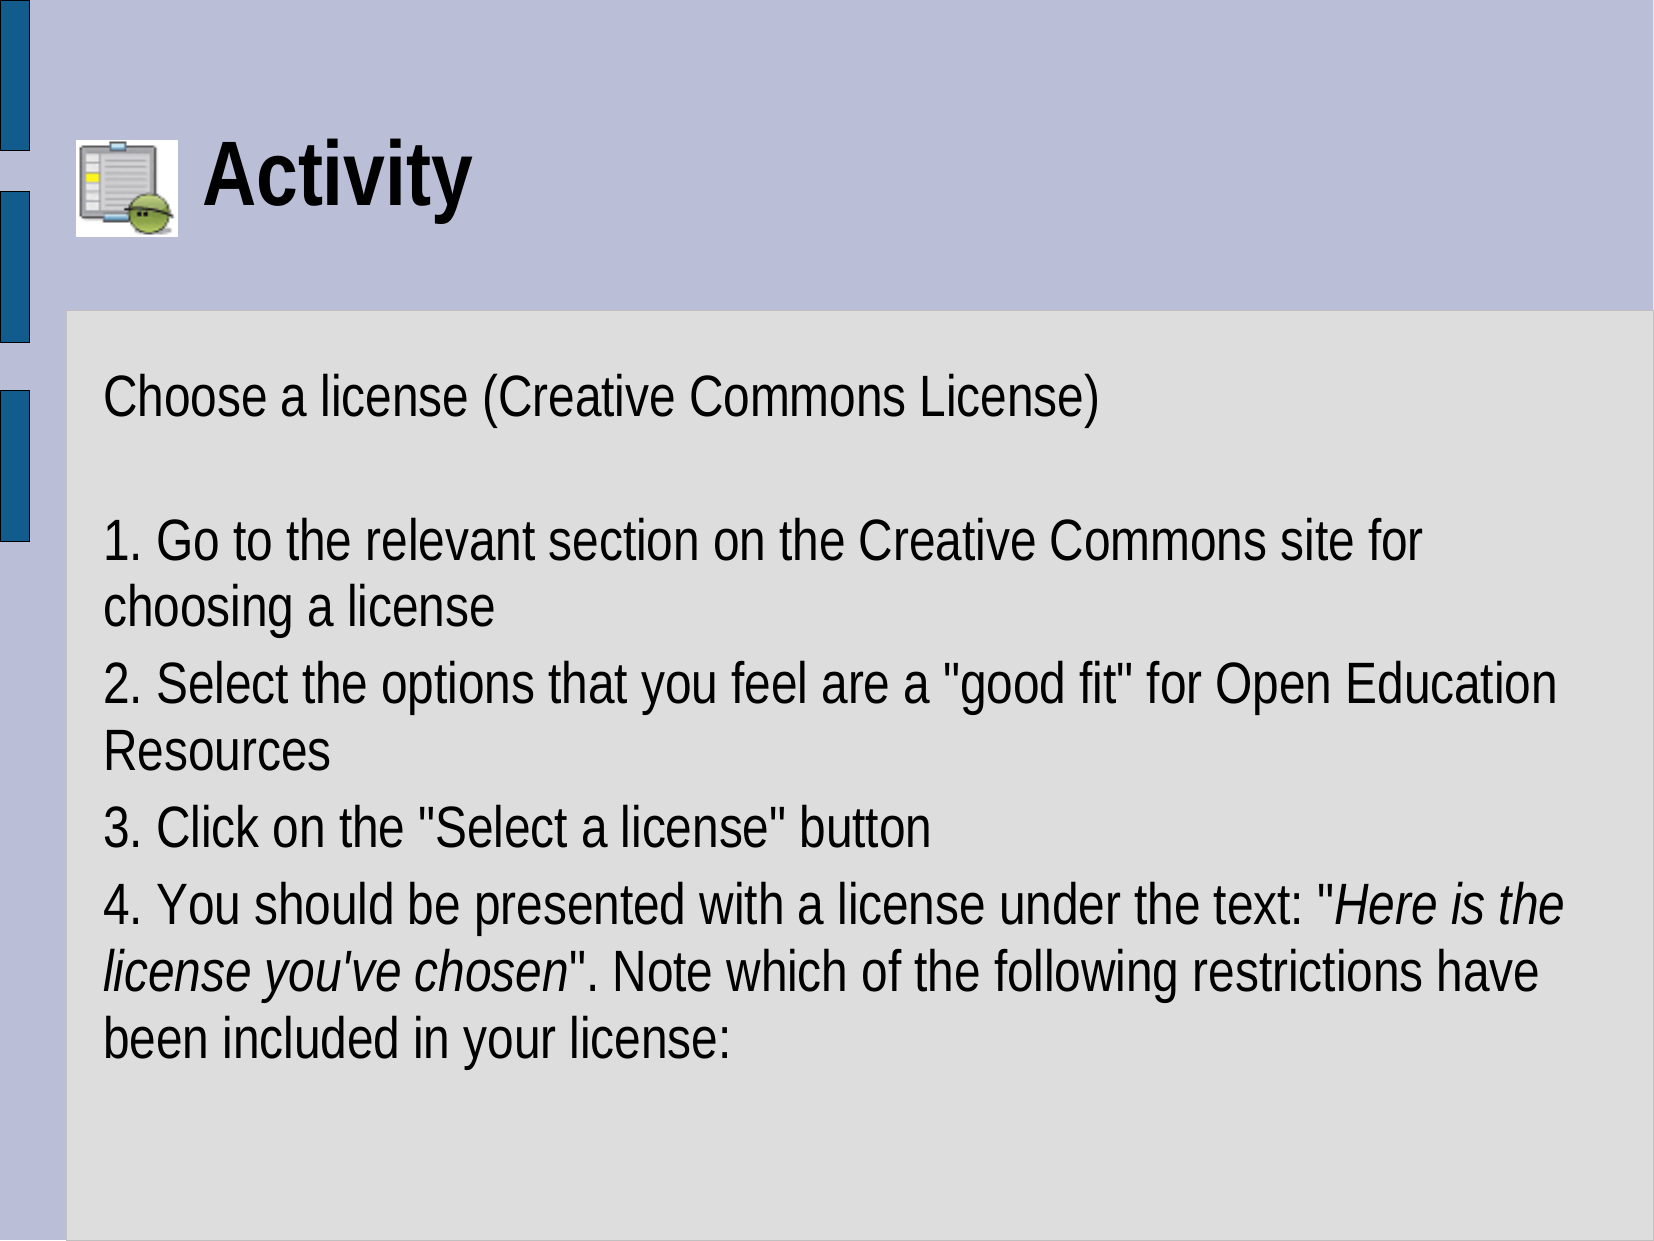

Activity
Choose a license (Creative Commons License)
1. Go to the relevant section on the Creative Commons site for choosing a license
2. Select the options that you feel are a "good fit" for Open Education Resources
3. Click on the "Select a license" button
4. You should be presented with a license under the text: "Here is the license you've chosen". Note which of the following restrictions have been included in your license: